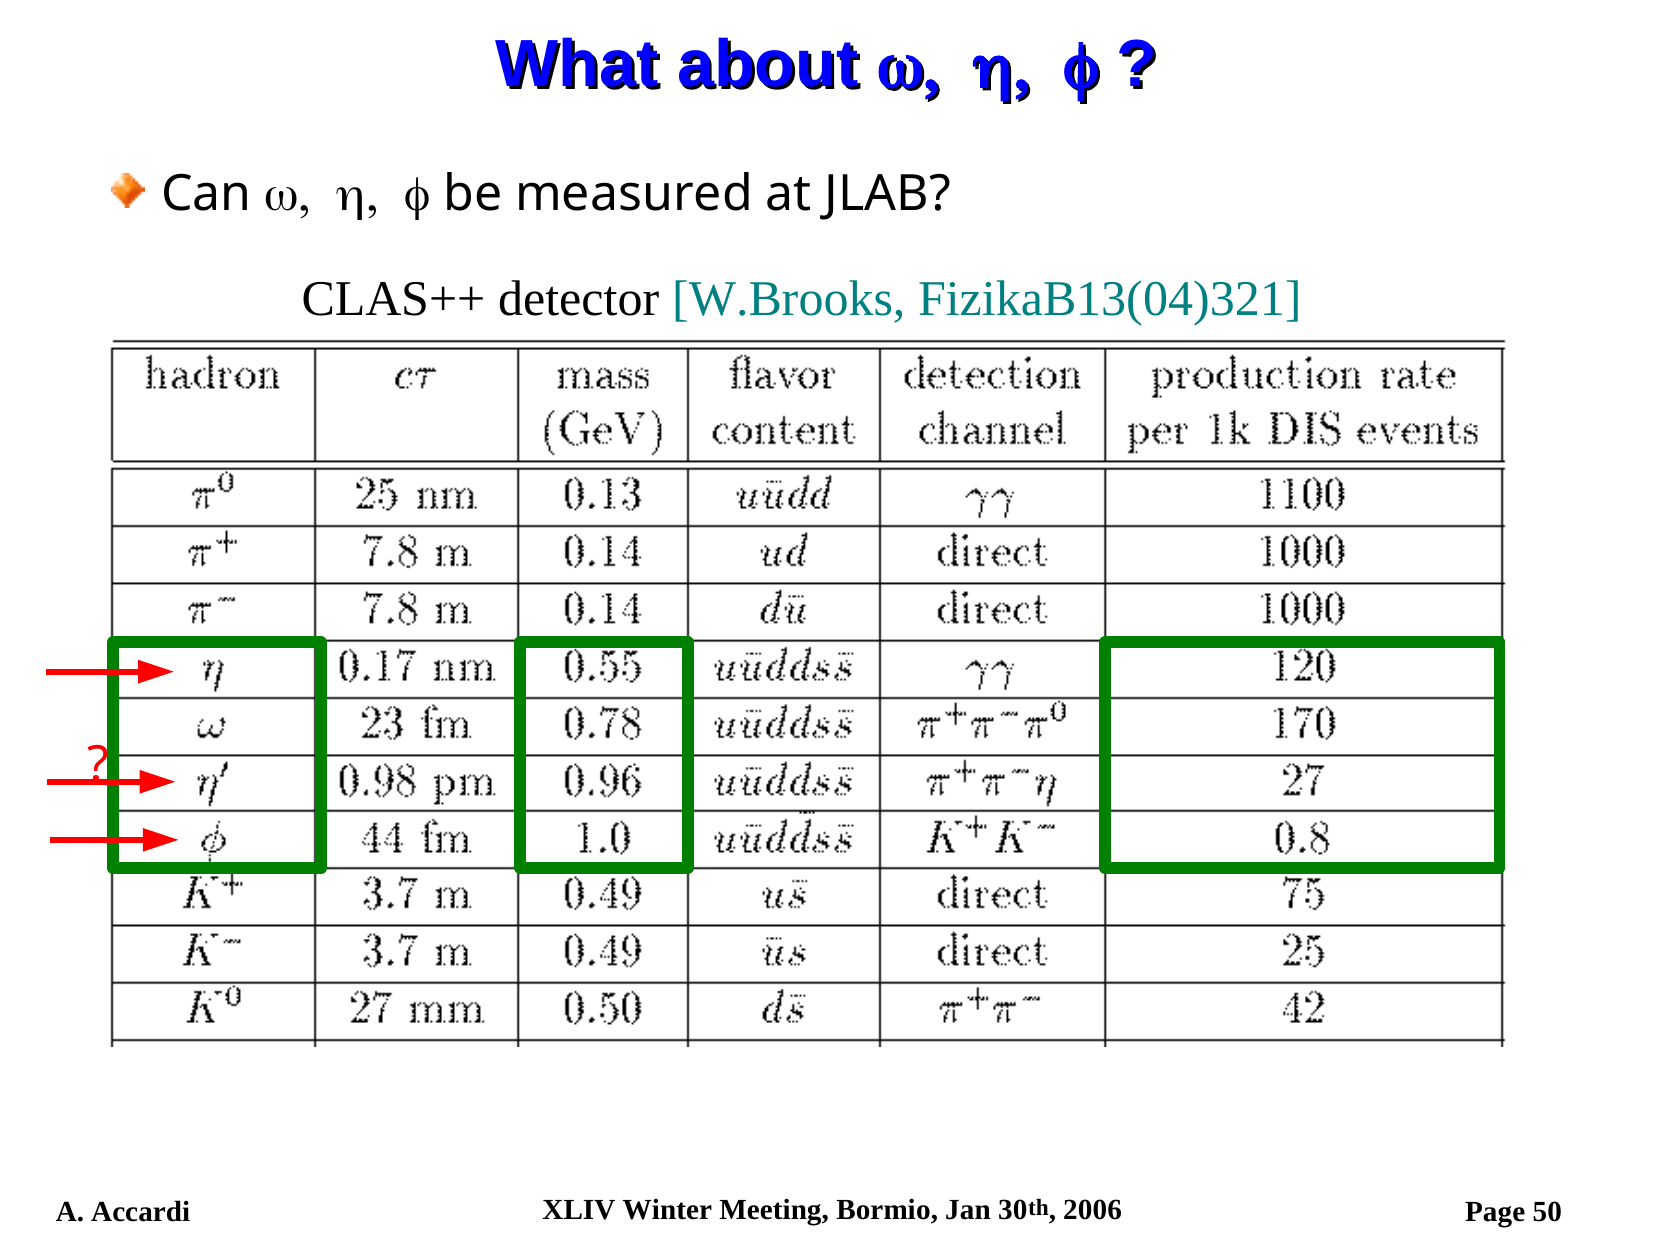

What about w, h, f ?
Can w, h, f be measured at JLAB?
CLAS++ detector [W.Brooks, FizikaB13(04)321]
?
A. Accardi
XLIV Winter Meeting, Bormio, Jan 30th, 2006
Page